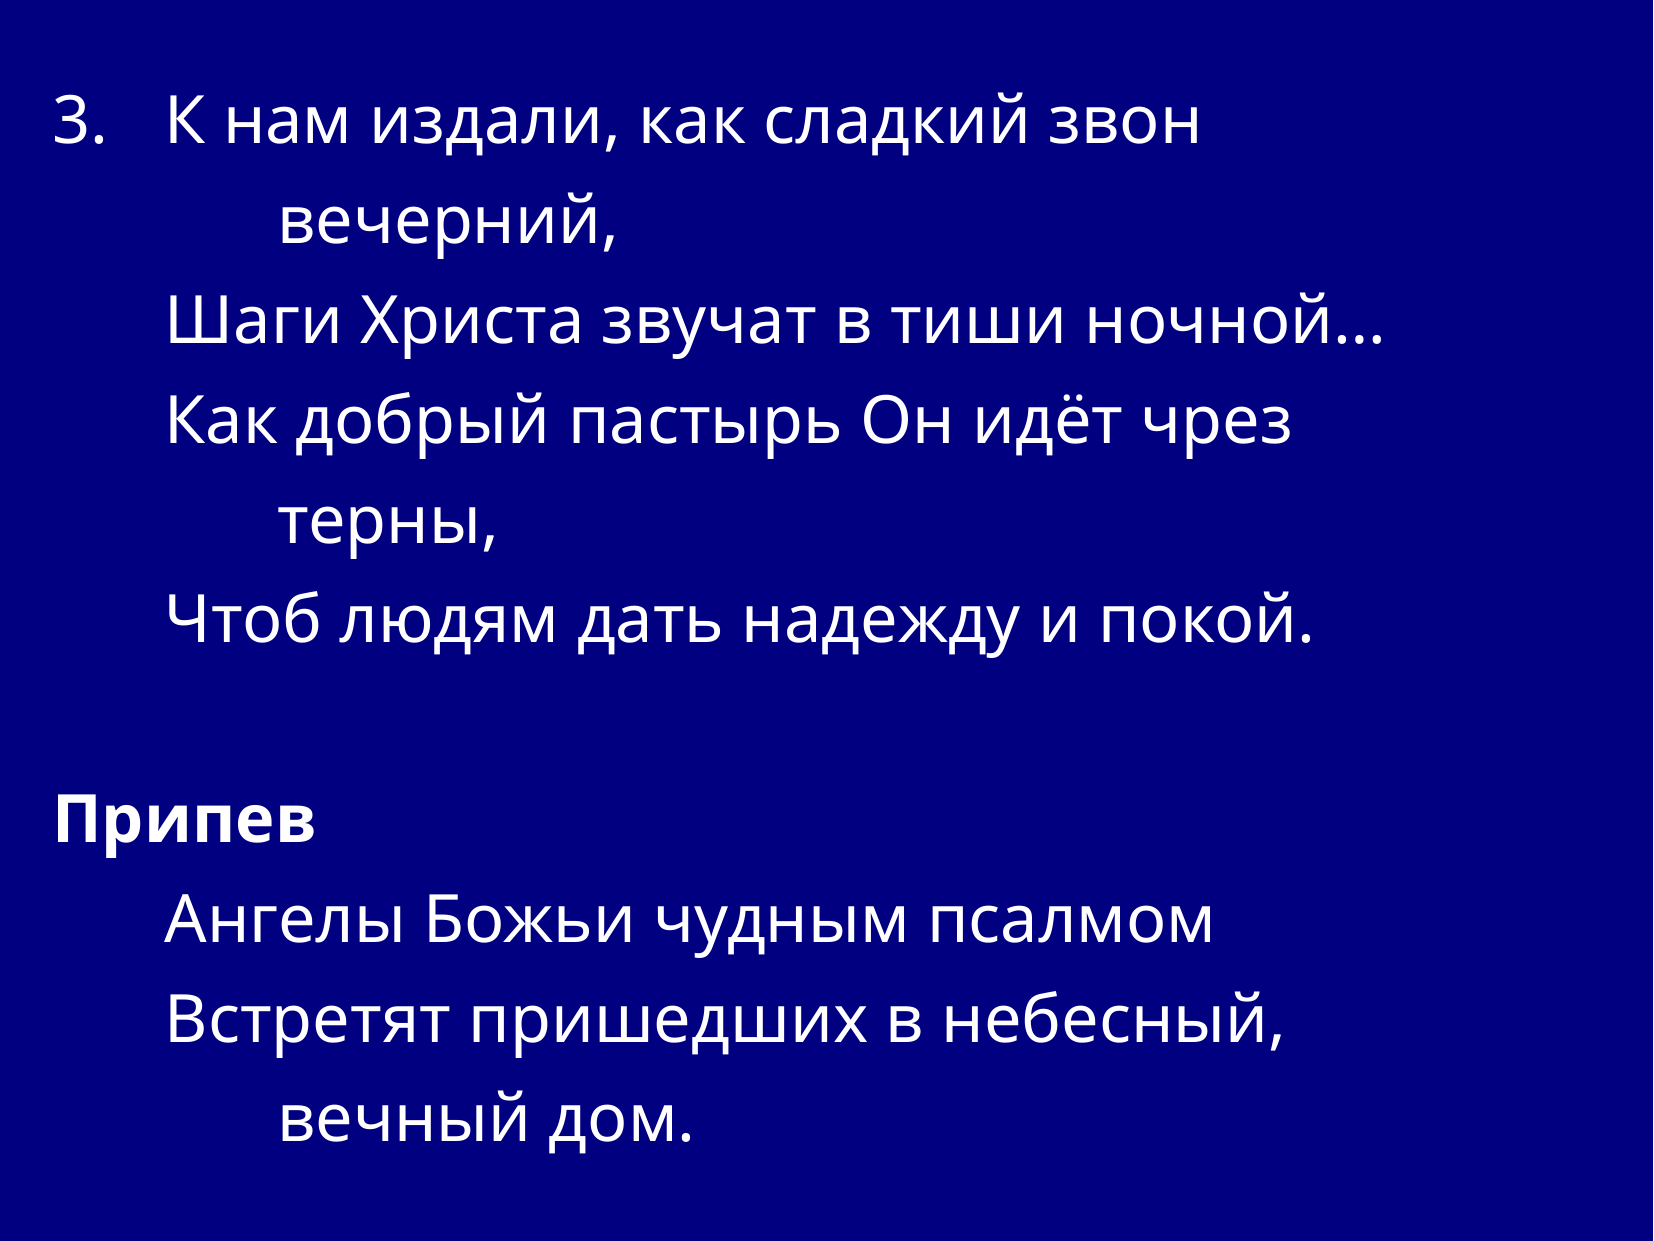

3.	К нам издали, как сладкий звон
		вечерний,
	Шаги Христа звучат в тиши ночной…
	Как добрый пастырь Он идёт чрез
		терны,
	Чтоб людям дать надежду и покой.
Припев
	Ангелы Божьи чудным псалмом
	Встретят пришедших в небесный,
		вечный дом.